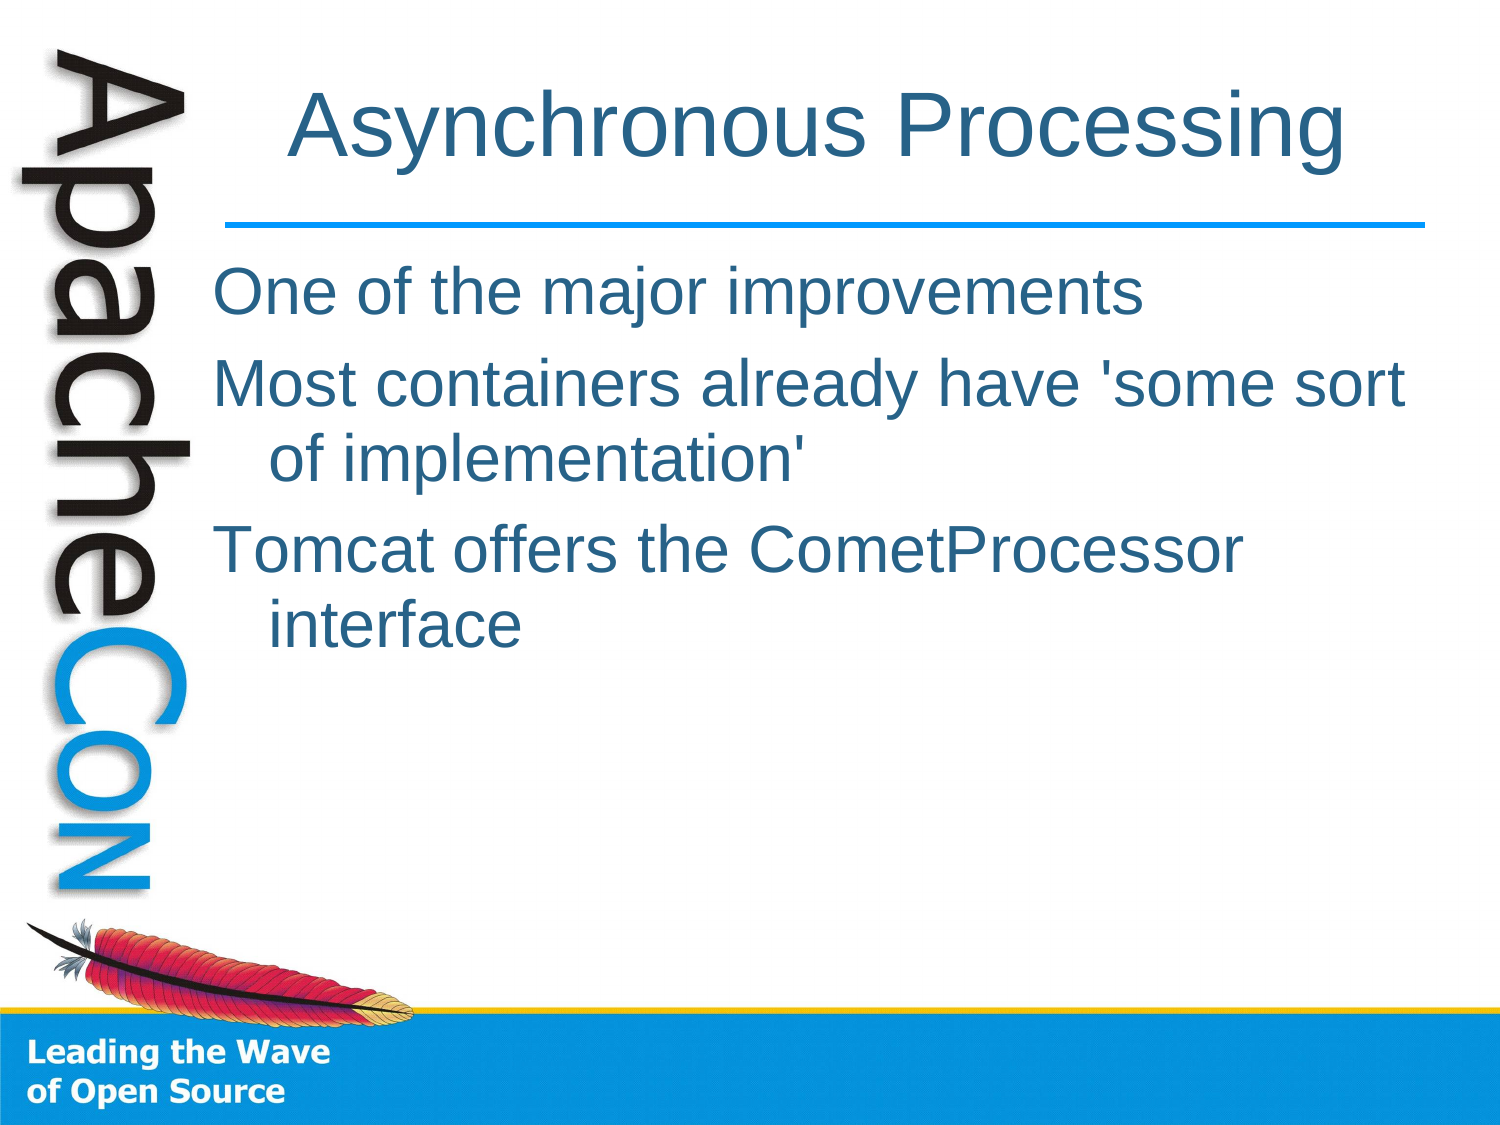

# Asynchronous Processing
One of the major improvements
Most containers already have 'some sort of implementation'
Tomcat offers the CometProcessor interface